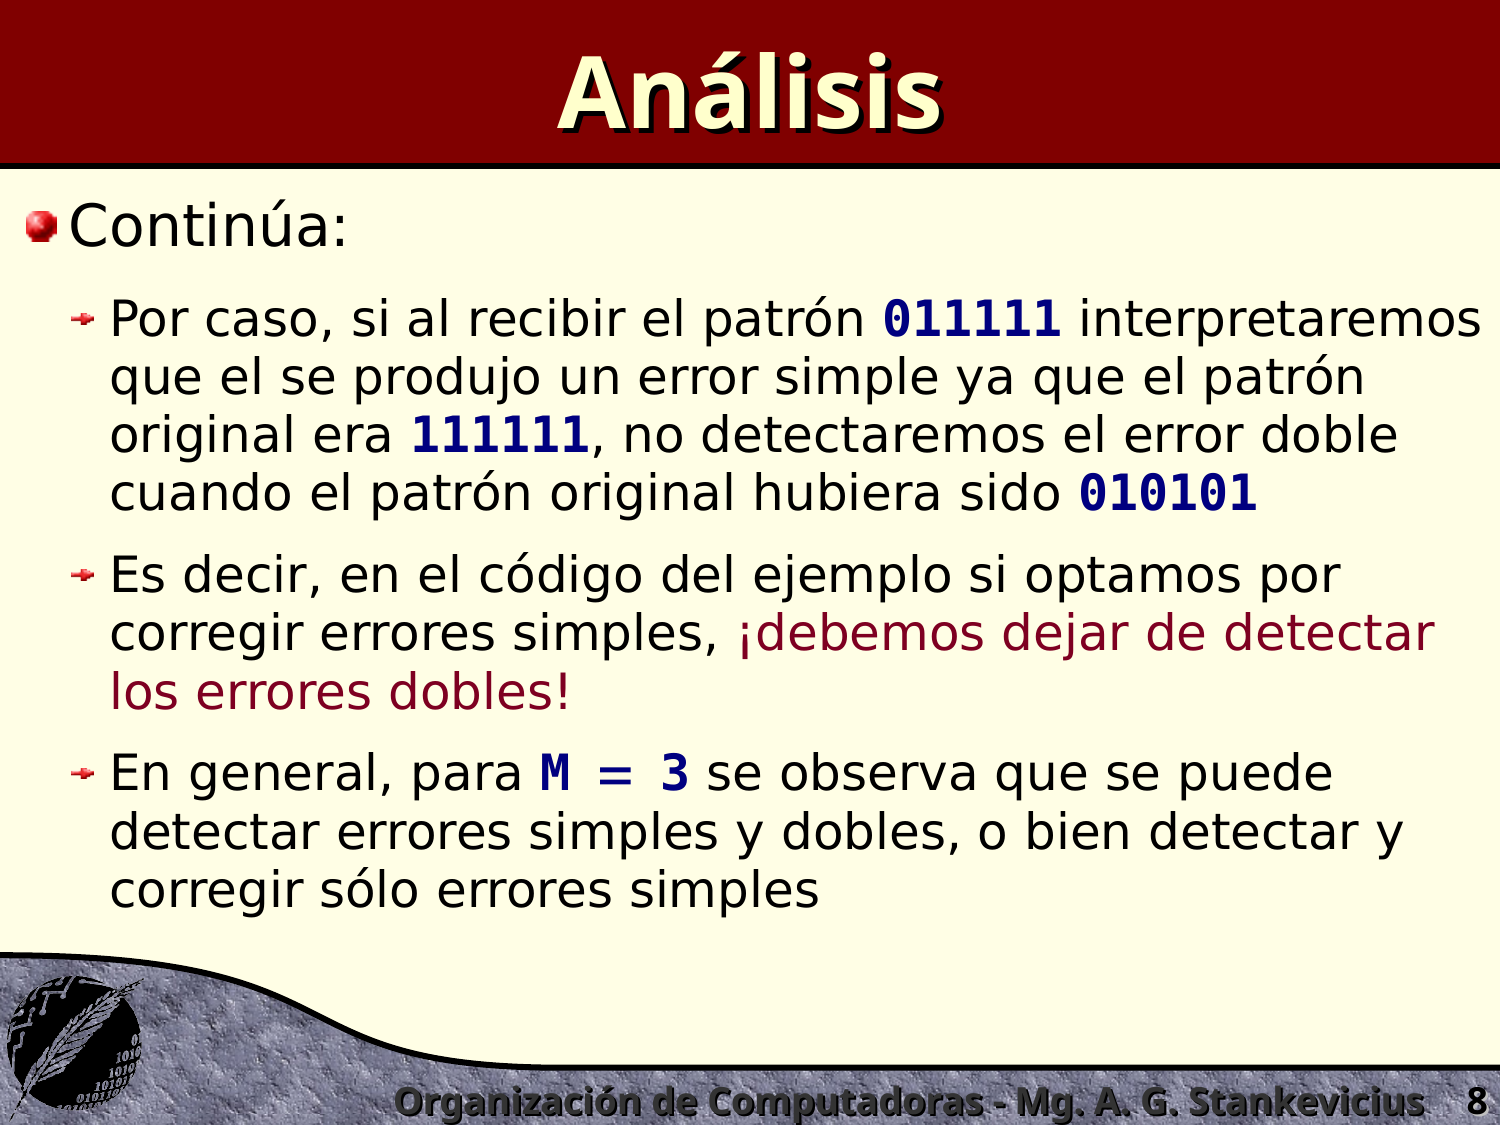

# Análisis
Continúa:
Por caso, si al recibir el patrón 011111 interpretaremos que el se produjo un error simple ya que el patrón original era 111111, no detectaremos el error doble
cuando el patrón original hubiera sido 010101
Es decir, en el código del ejemplo si optamos por corregir errores simples, ¡debemos dejar de detectar los errores dobles!
En general, para M = 3 se observa que se puede detectar errores simples y dobles, o bien detectar y corregir sólo errores simples
8